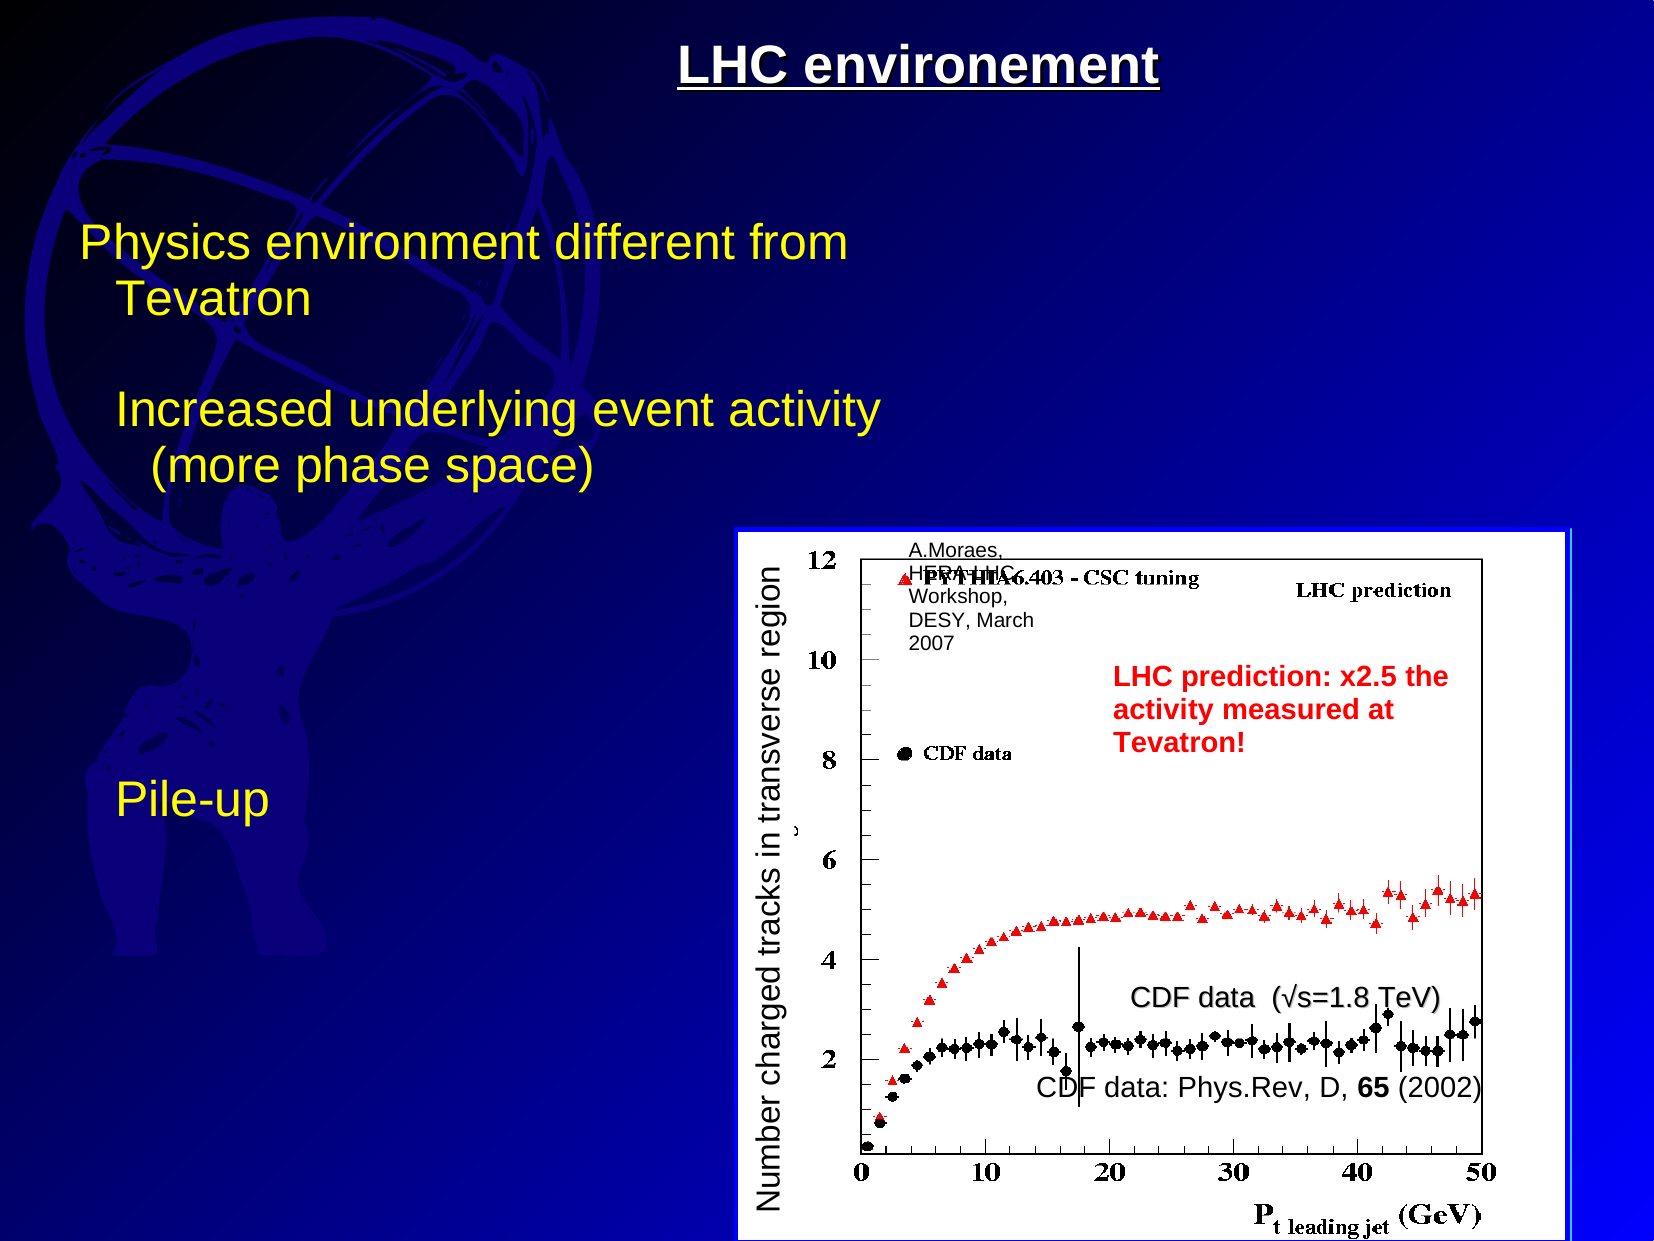

LHC environement
Physics environment different from Tevatron
Increased underlying event activity (more phase space)
Pile-up
A.Moraes, HERA-LHC Workshop,
DESY, March 2007
LHC prediction: x2.5 the activity measured at Tevatron!
Number charged tracks in transverse region
CDF data (√s=1.8 TeV)
CDF data: Phys.Rev, D, 65 (2002)